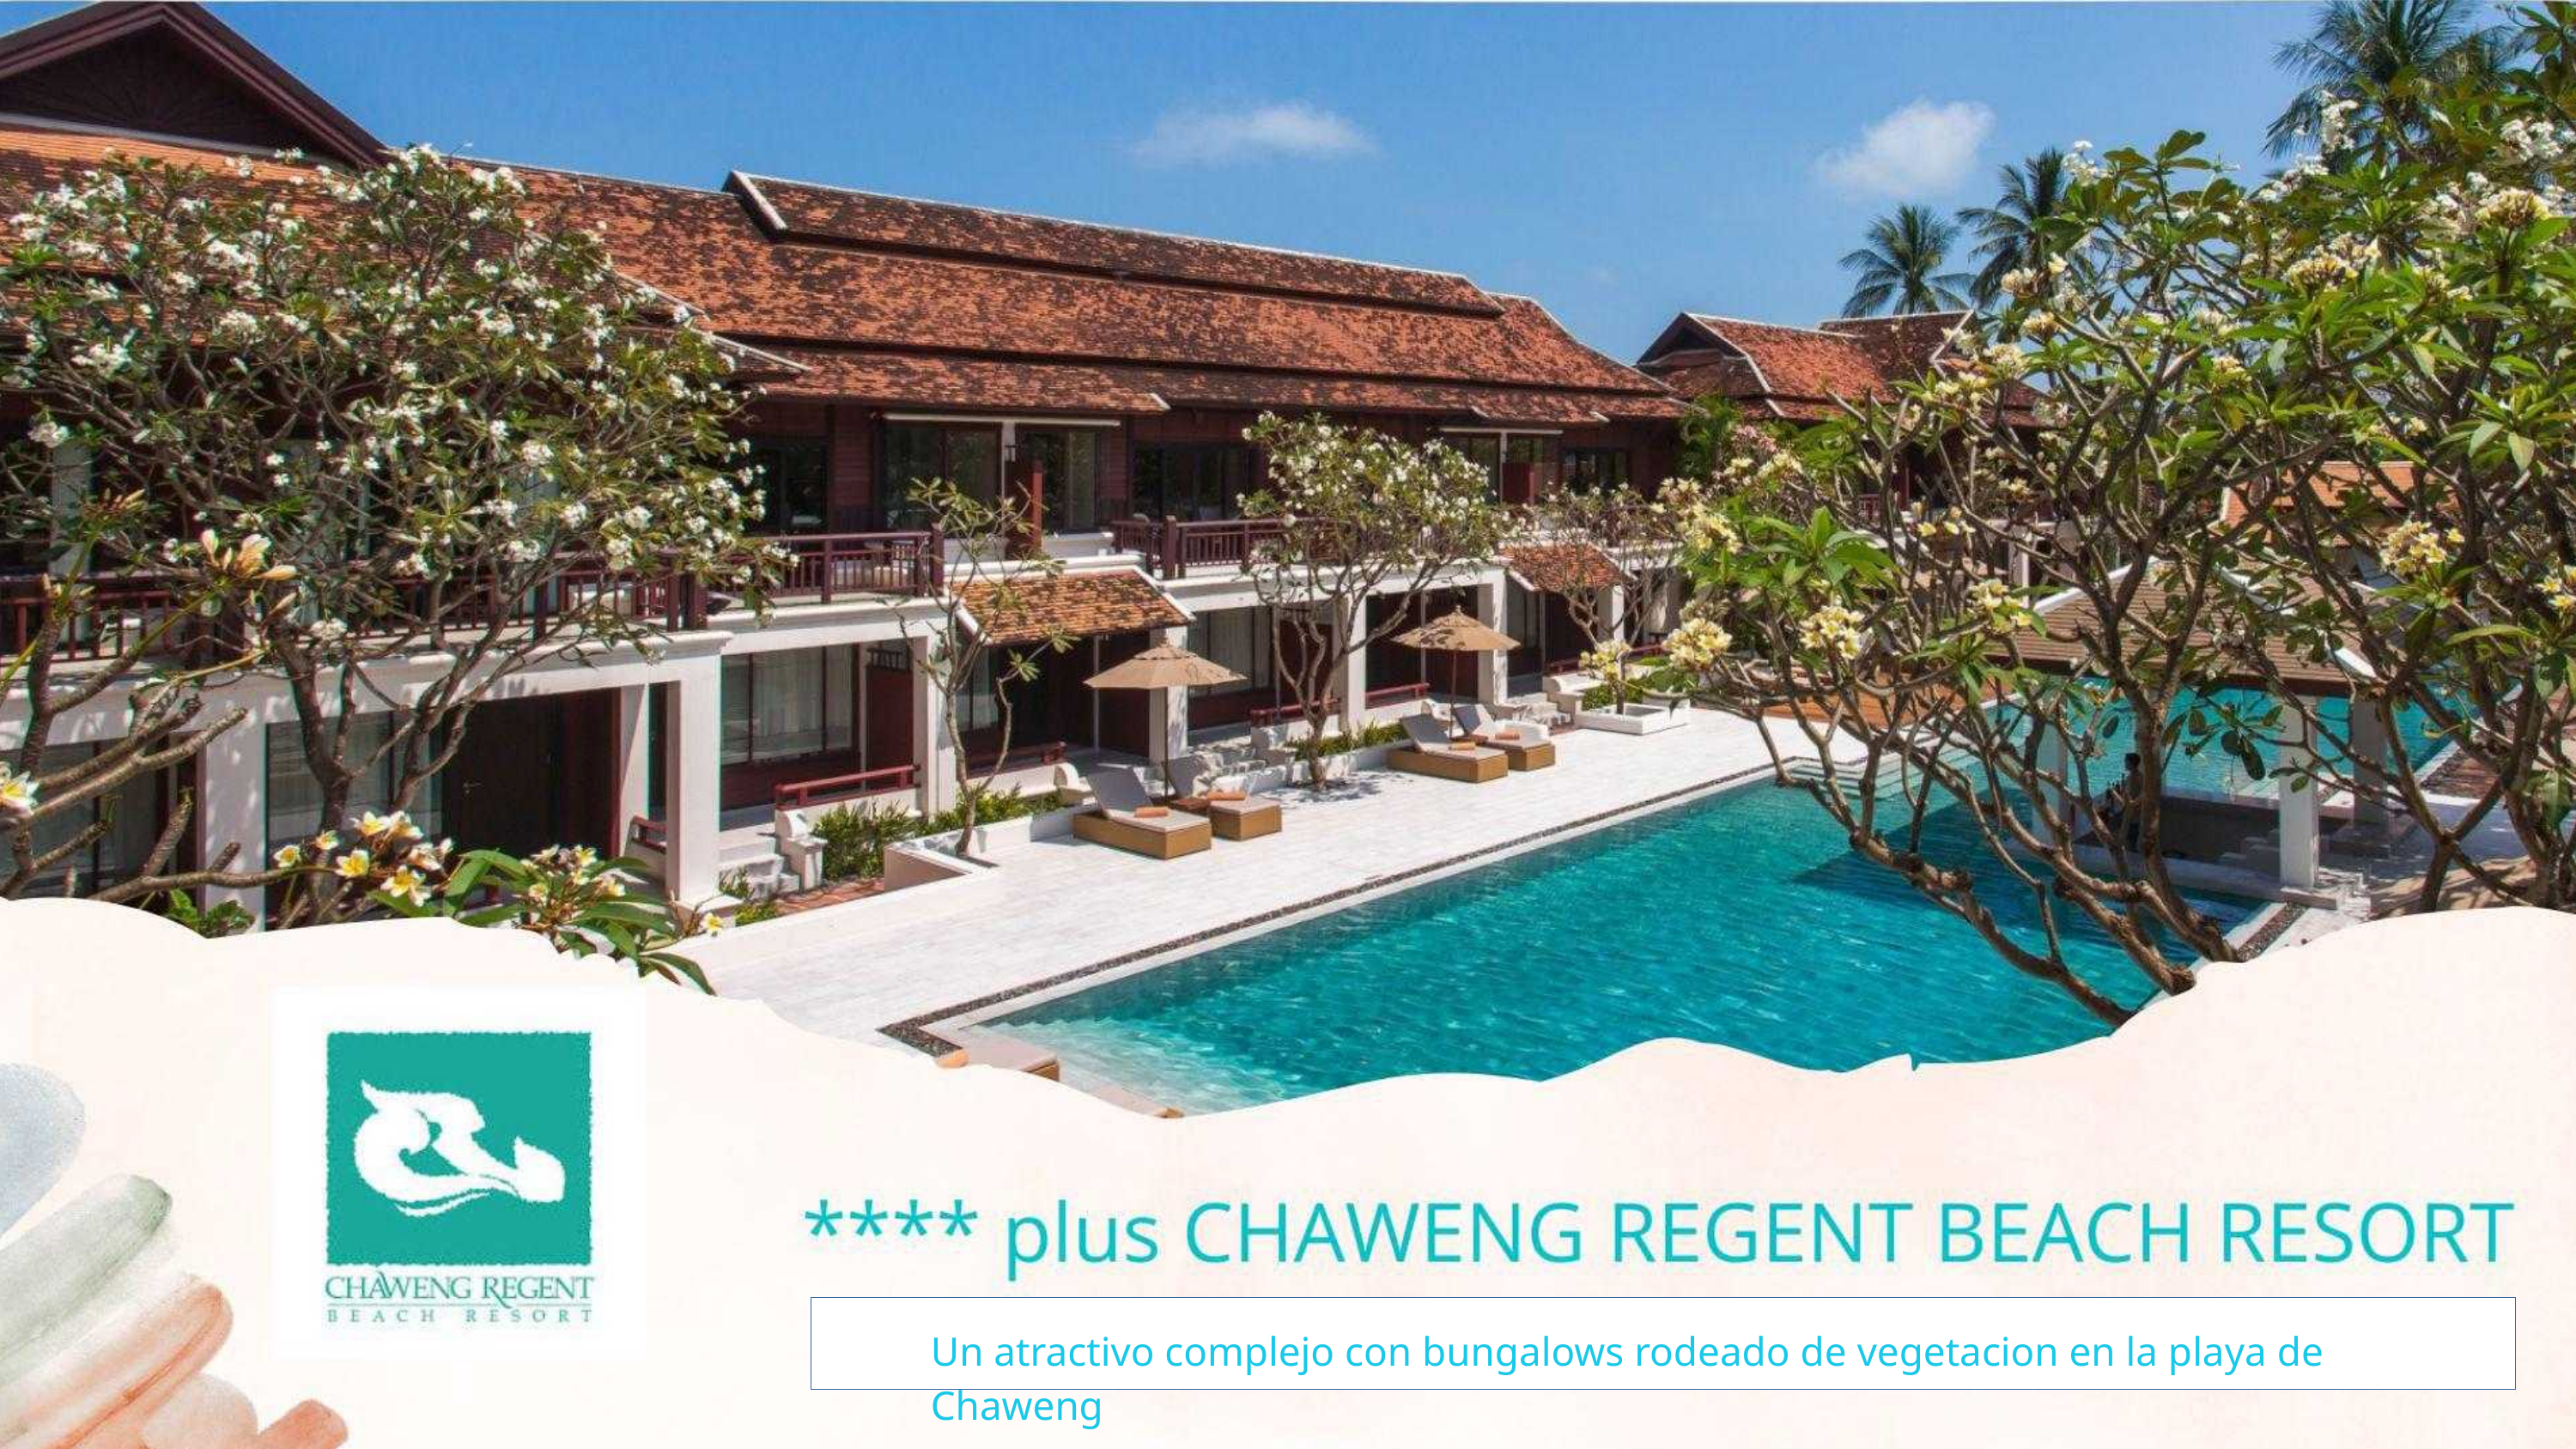

Un atractivo complejo con bungalows rodeado de vegetacion en la playa de Chaweng